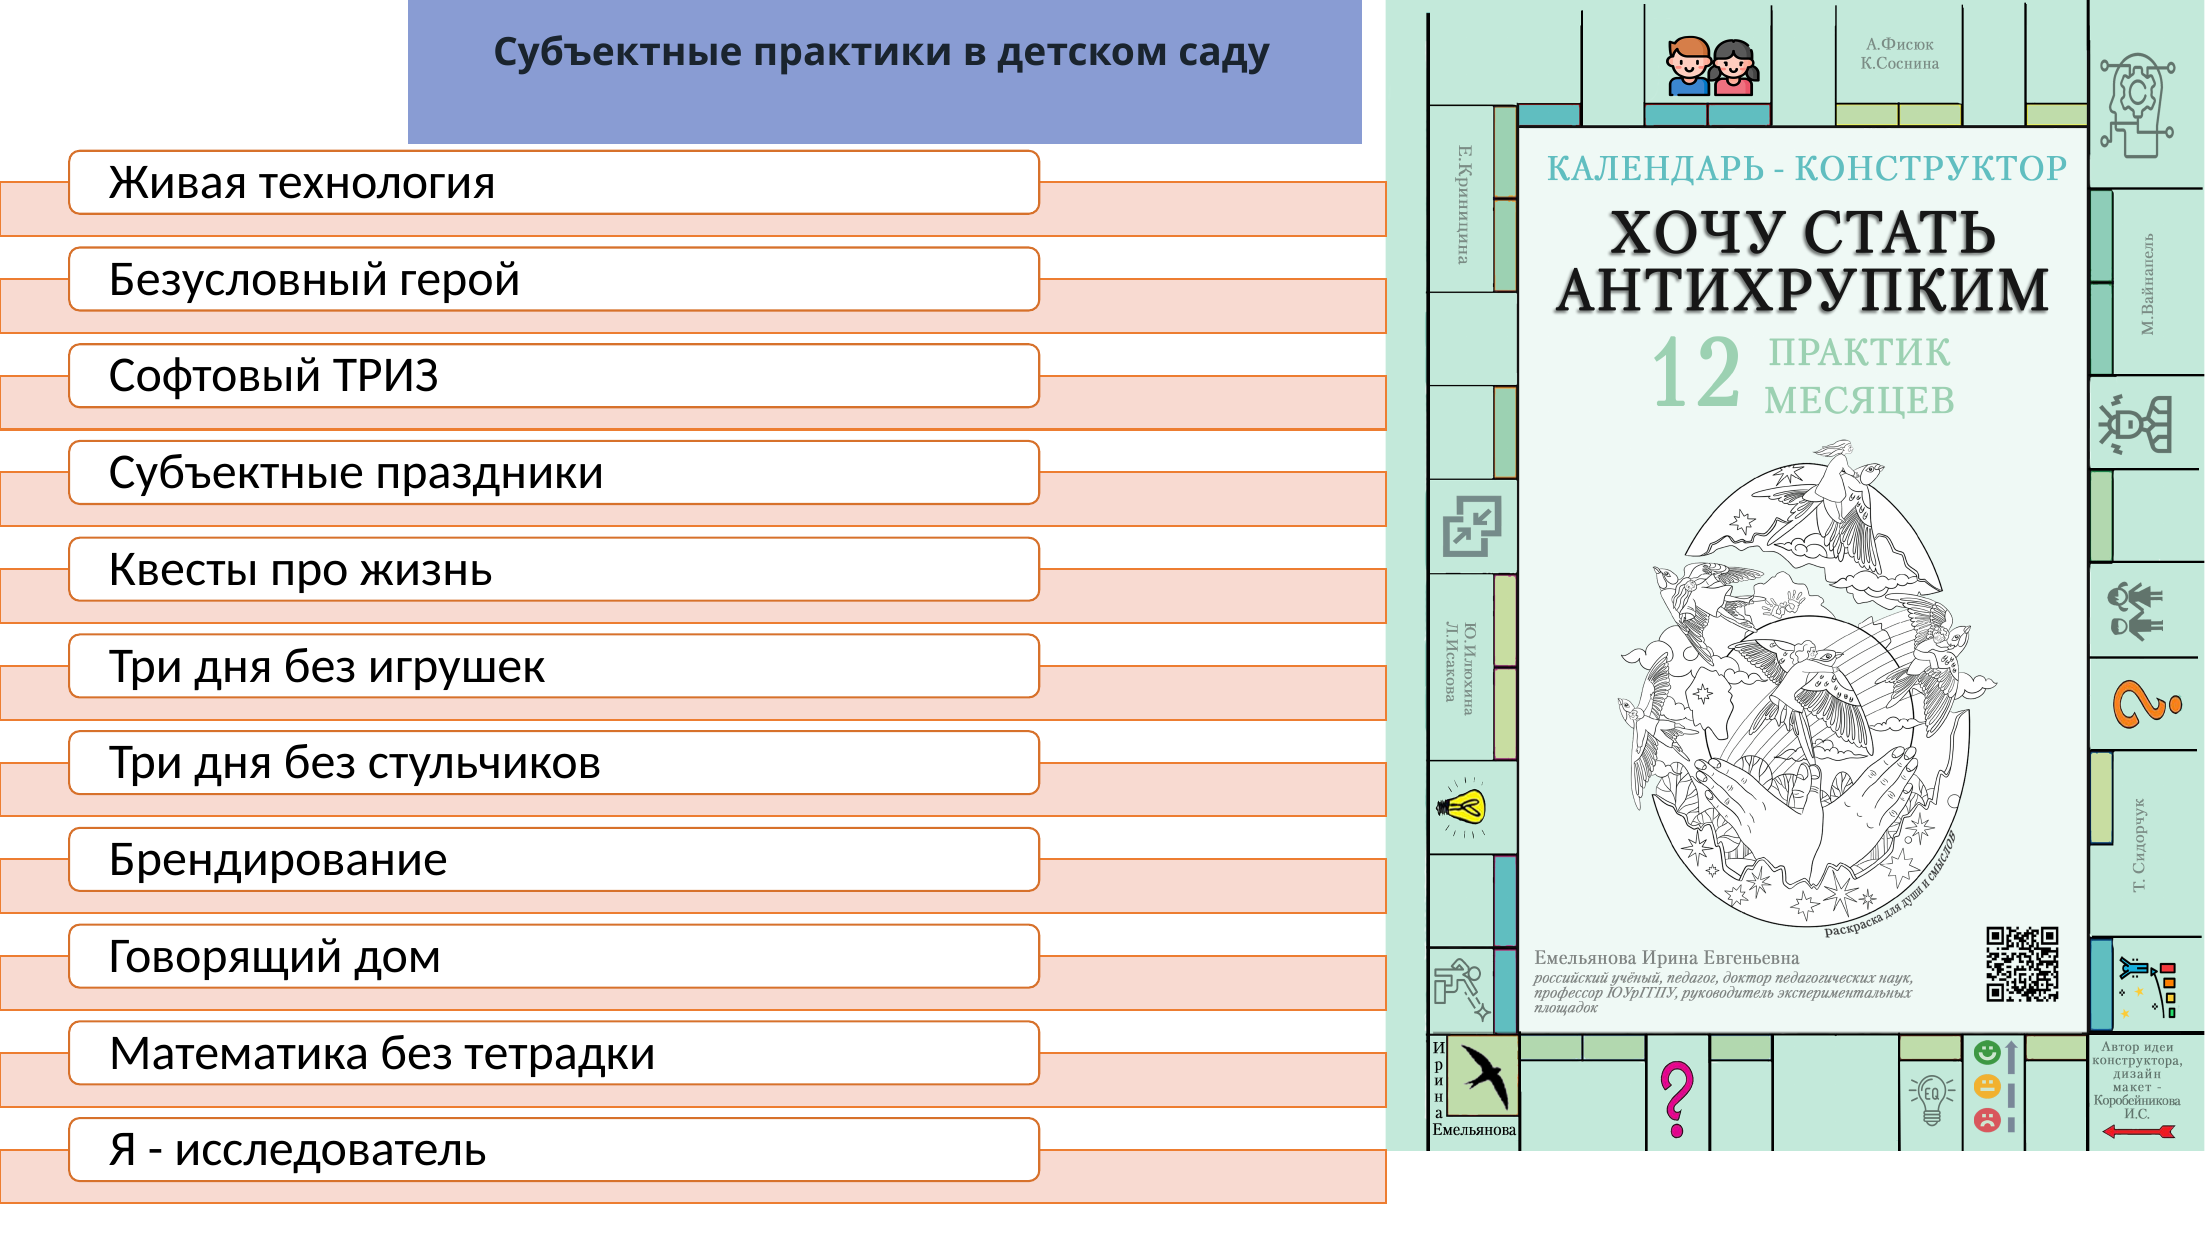

Субъектные практики в детском саду
Живая технология
Безусловный герой
Софтовый ТРИЗ
Субъектные праздники
Квесты про жизнь
Три дня без игрушек
Три дня без стульчиков
Брендирование
Говорящий дом
Математика без тетрадки
Я - исследователь